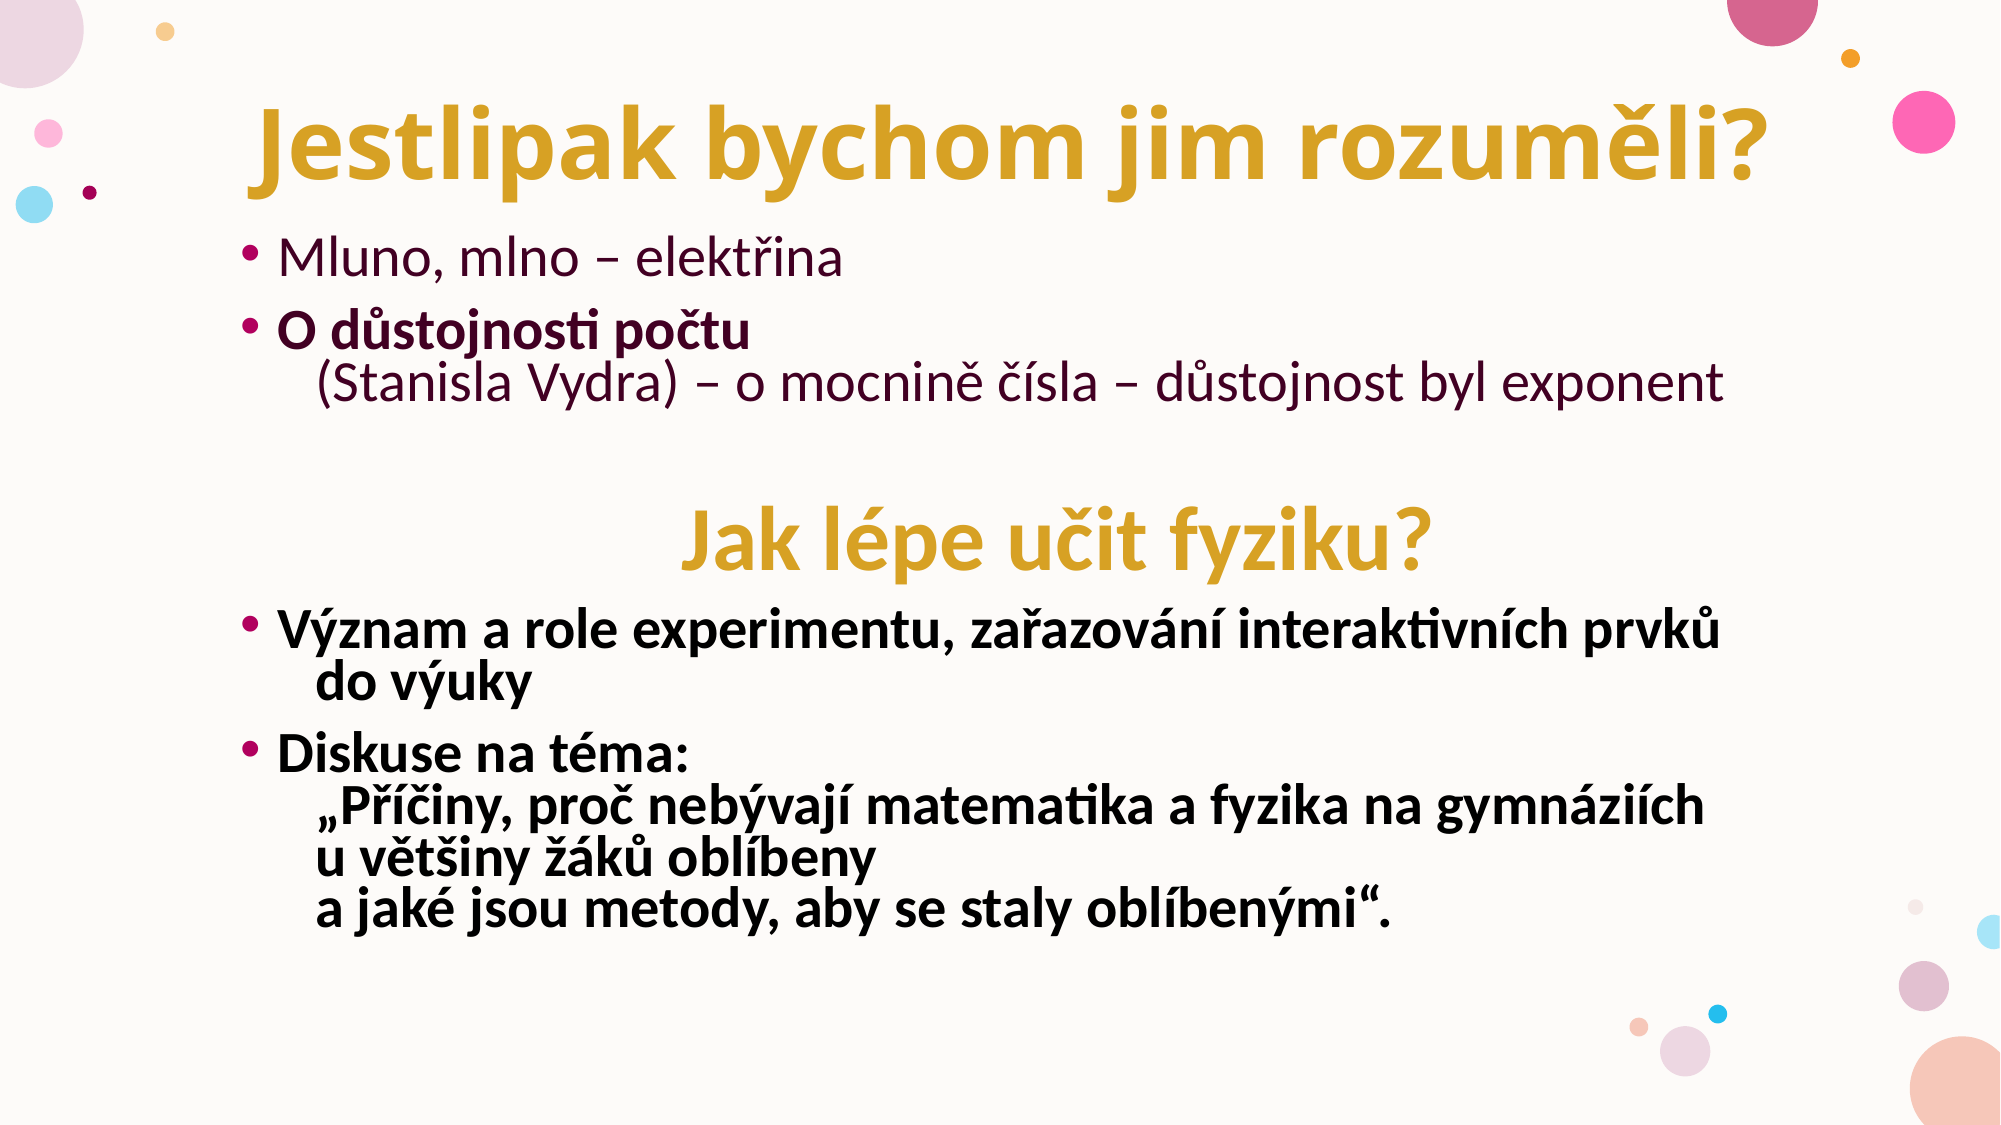

# Jestlipak bychom jim rozuměli?
Mluno, mlno – elektřina
O důstojnosti počtu
(Stanisla Vydra) – o mocnině čísla – důstojnost byl exponent
 Jak lépe učit fyziku?
Význam a role experimentu, zařazování interaktivních prvků do výuky
Diskuse na téma:
„Příčiny, proč nebývají matematika a fyzika na gymnáziích
u většiny žáků oblíbeny
a jaké jsou metody, aby se staly oblíbenými“.